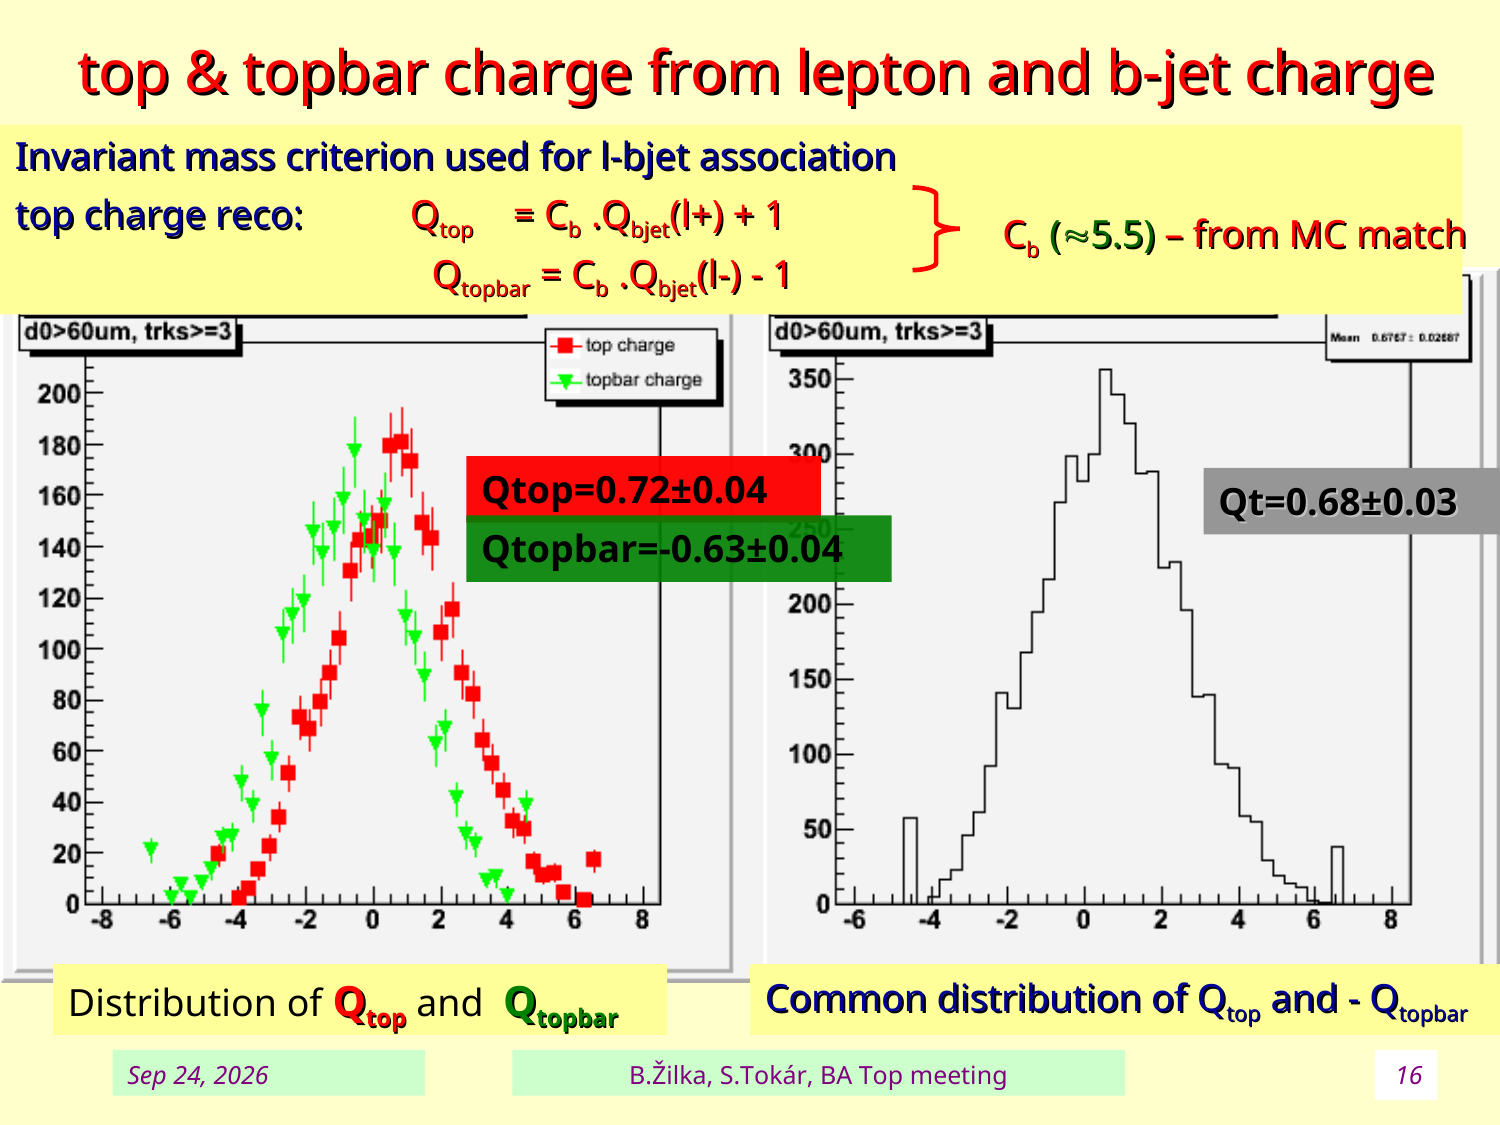

top & topbar charge from lepton and b-jet charge
# Invariant mass criterion used for l-bjet association
top charge reco: Qtop = Cb .Qbjet(l+) + 1
	 Qtopbar = Cb .Qbjet(l-) - 1
Cb (5.5) – from MC match
Qtop=0.72±0.04
Qt=0.68±0.03
Qtopbar=-0.63±0.04
Distribution of Qtop and Qtopbar
Common distribution of Qtop and - Qtopbar
B.Žilka, S.Tokár, BA Top meeting
16